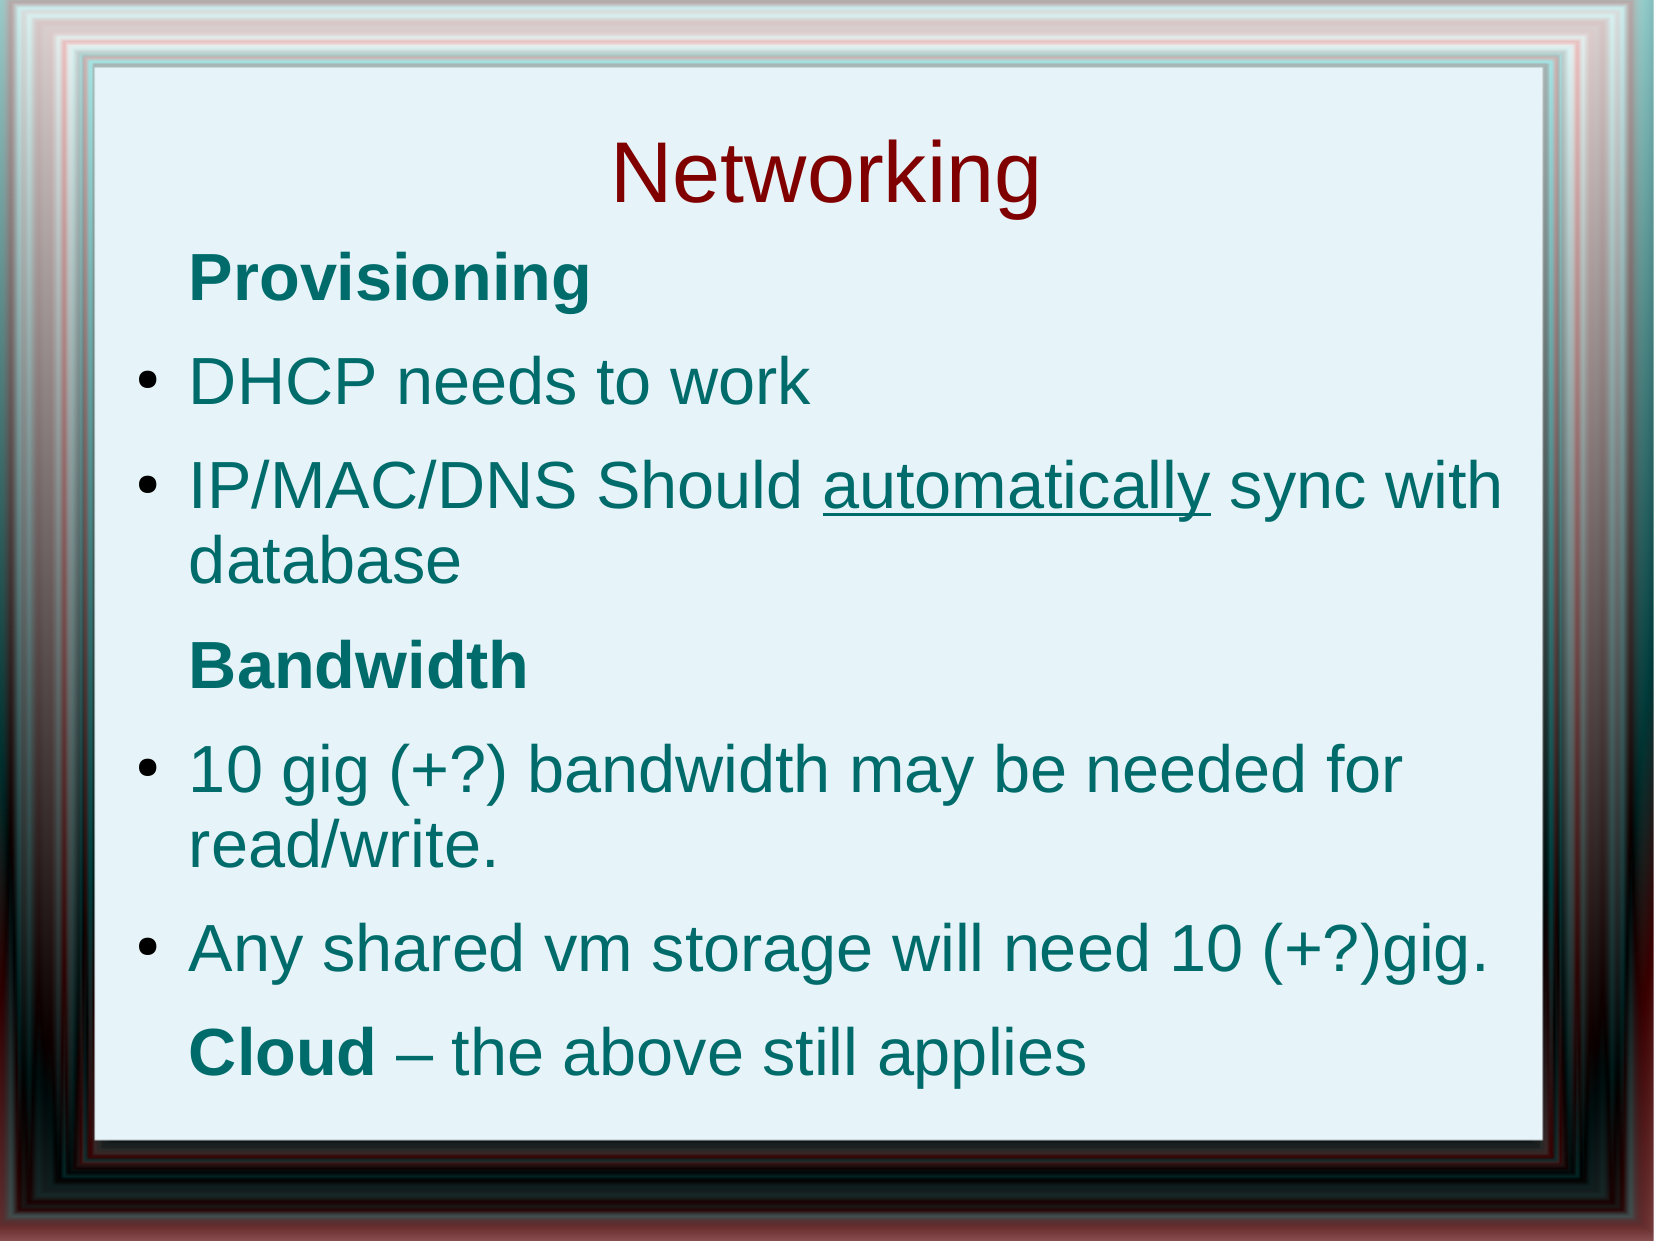

# Networking
Provisioning
DHCP needs to work
IP/MAC/DNS Should automatically sync with database
Bandwidth
10 gig (+?) bandwidth may be needed for read/write.
Any shared vm storage will need 10 (+?)gig.
Cloud – the above still applies